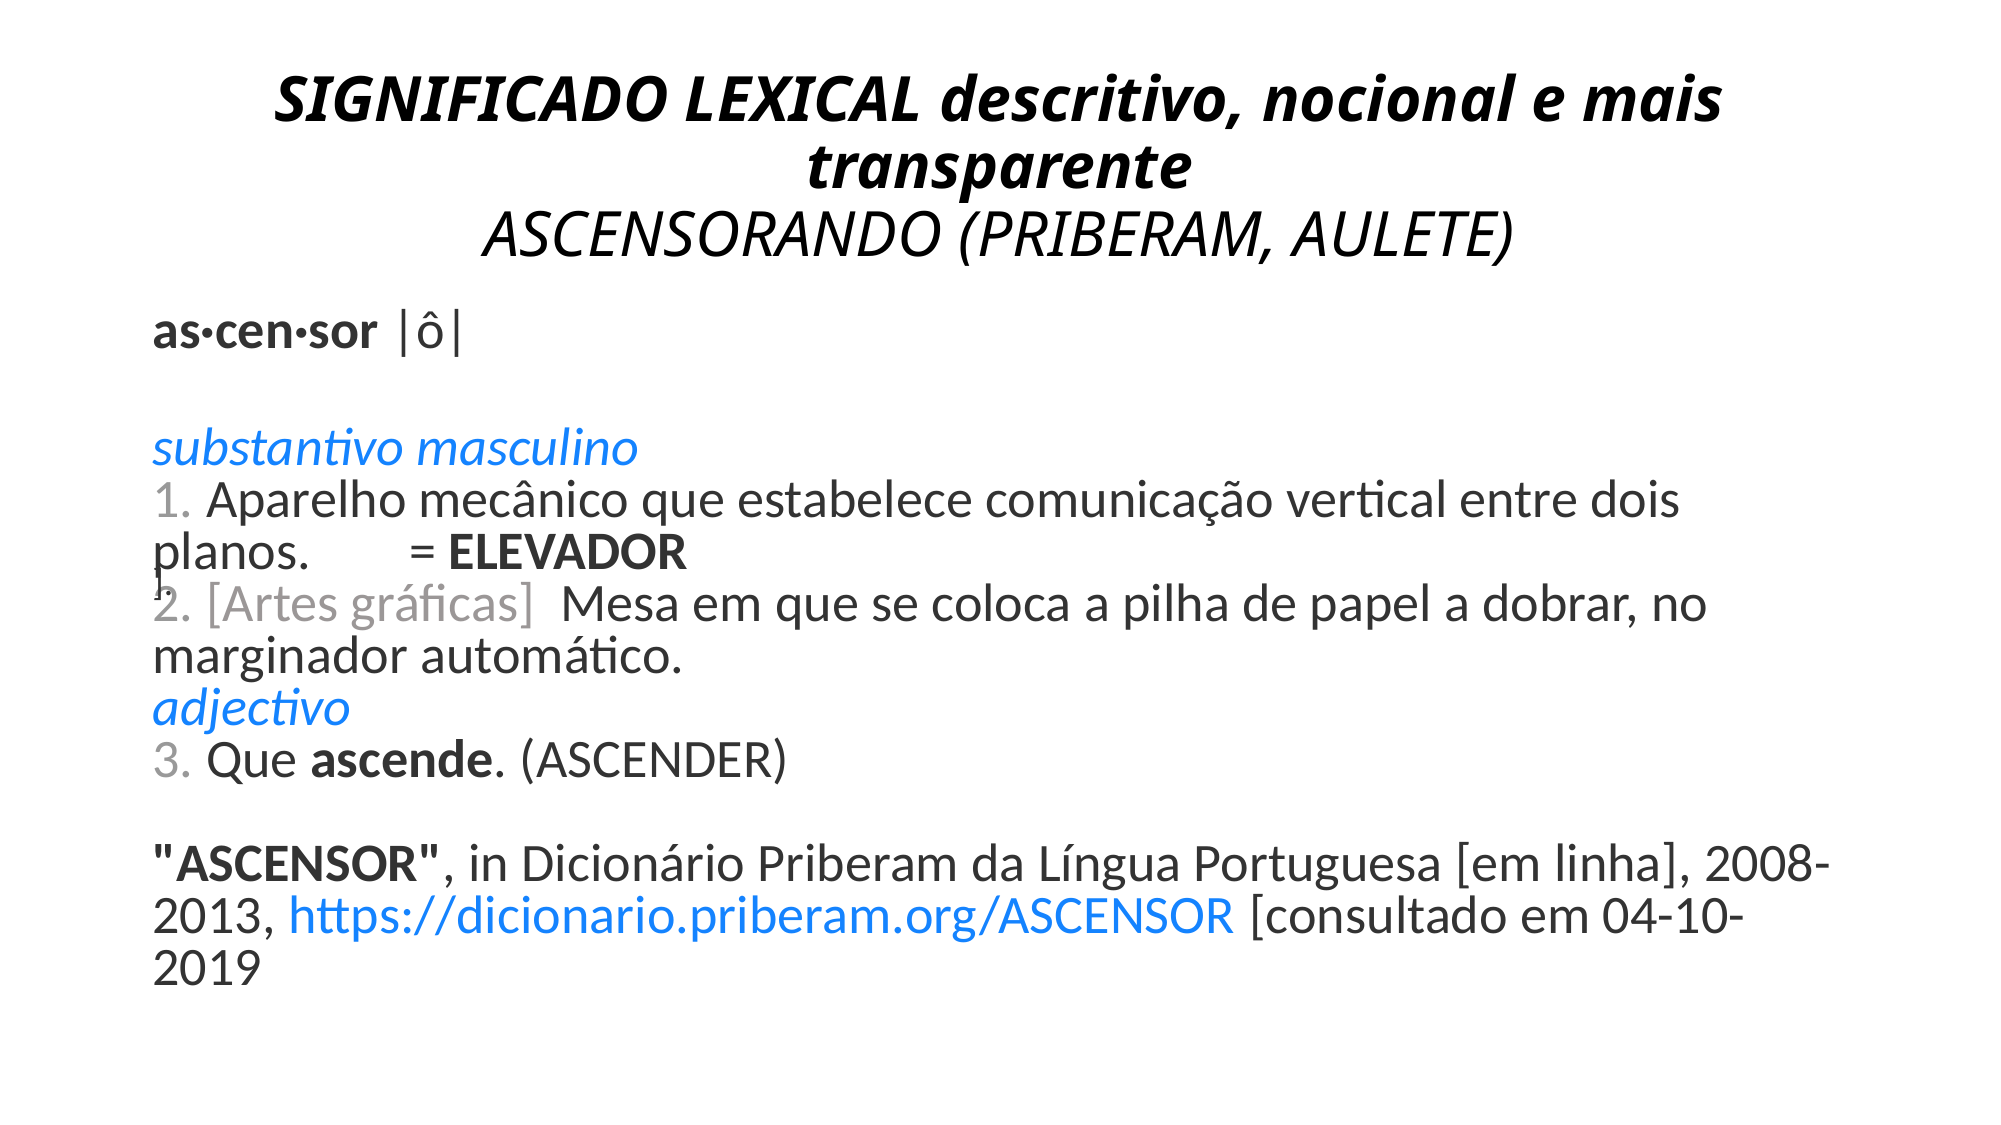

# SIGNIFICADO LEXICAL descritivo, nocional e mais transparente ASCENSORANDO (PRIBERAM, AULETE)
as·cen·sor |ô|
substantivo masculino
1. Aparelho mecânico que estabelece comunicação vertical entre dois planos.       = ELEVADOR
2. [Artes gráficas]  Mesa em que se coloca a pilha de papel a dobrar, no marginador automático.
adjectivo
3. Que ascende. (ASCENDER)
"ASCENSOR", in Dicionário Priberam da Língua Portuguesa [em linha], 2008-2013, https://dicionario.priberam.org/ASCENSOR [consultado em 04-10-2019
].